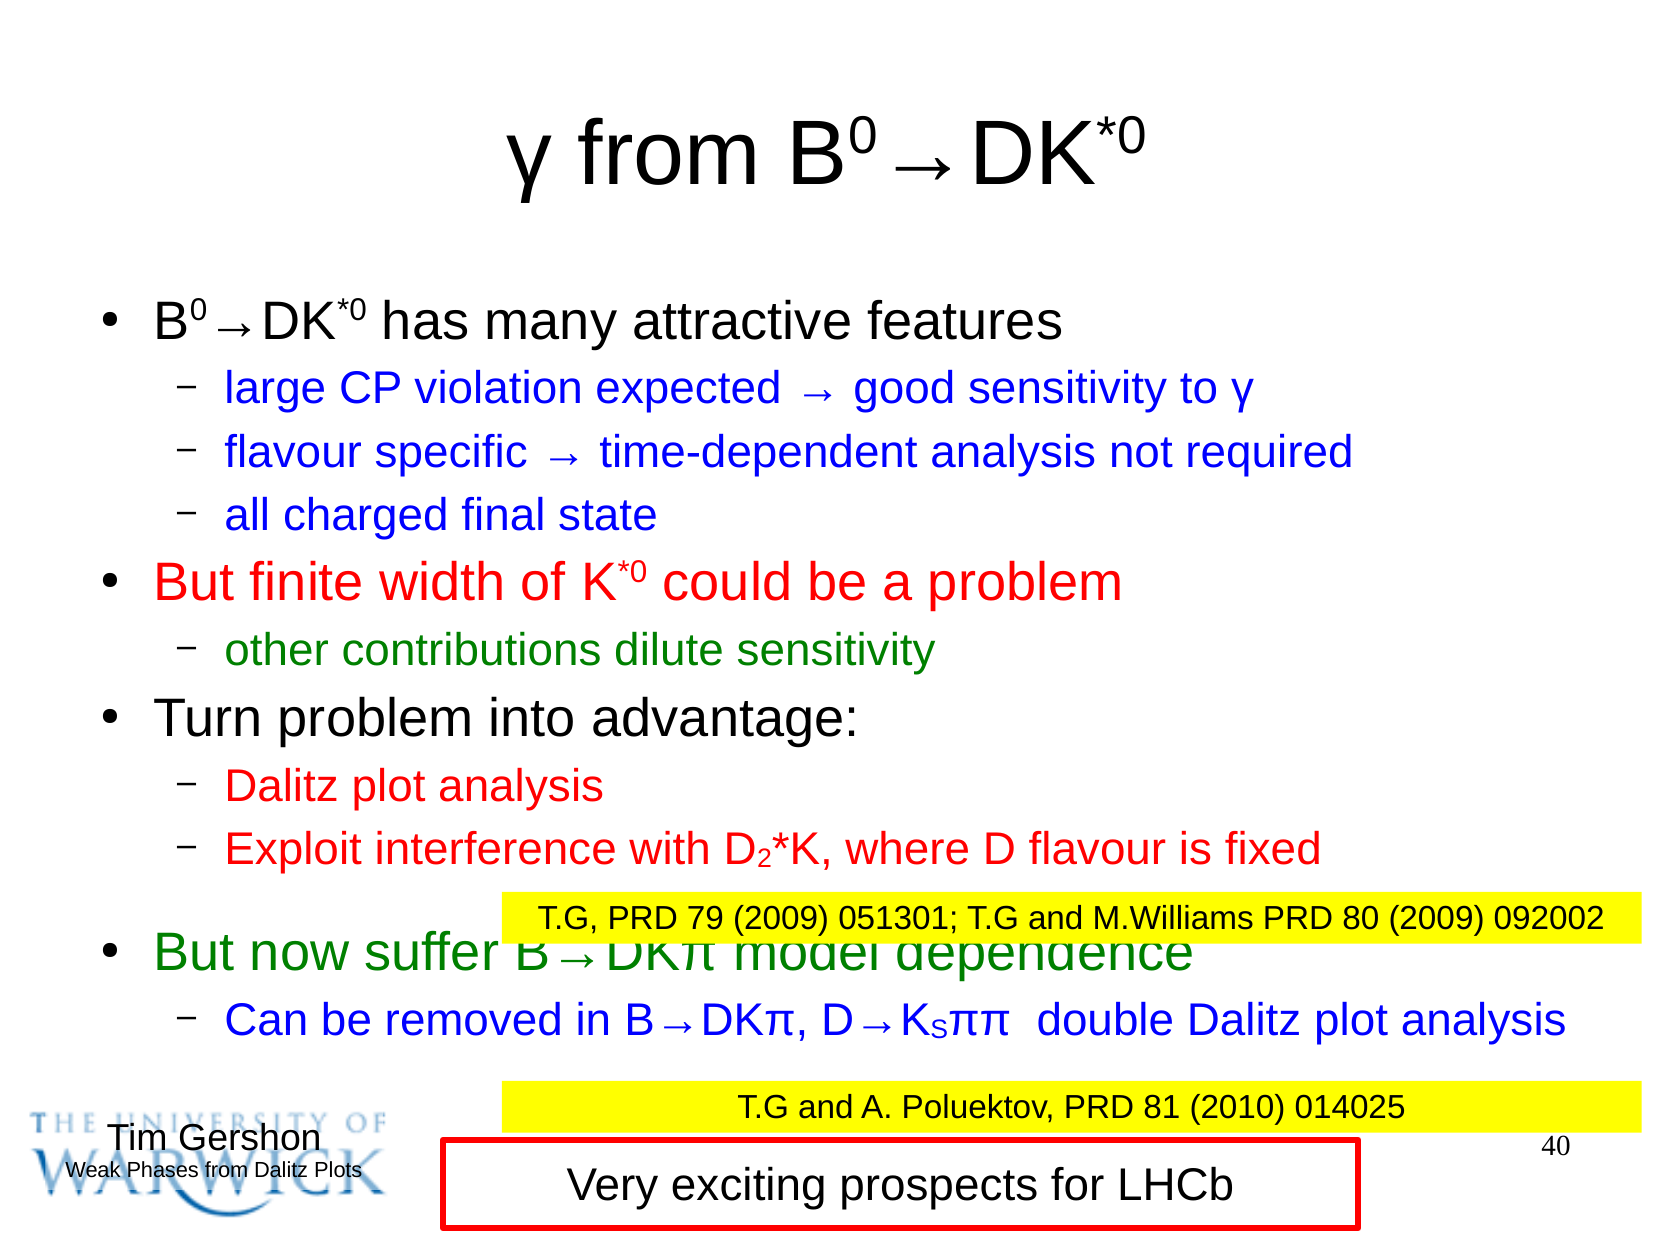

# γ from B0→DK*0
B0→DK*0 has many attractive features
large CP violation expected → good sensitivity to γ
flavour specific → time-dependent analysis not required
all charged final state
But finite width of K*0 could be a problem
other contributions dilute sensitivity
Turn problem into advantage:
Dalitz plot analysis
Exploit interference with D2*K, where D flavour is fixed
But now suffer B→DKπ model dependence
Can be removed in B→DKπ, D→KSππ double Dalitz plot analysis
T.G, PRD 79 (2009) 051301; T.G and M.Williams PRD 80 (2009) 092002
T.G and A. Poluektov, PRD 81 (2010) 014025
Tim Gershon
Weak Phases from Dalitz Plots
40
Very exciting prospects for LHCb